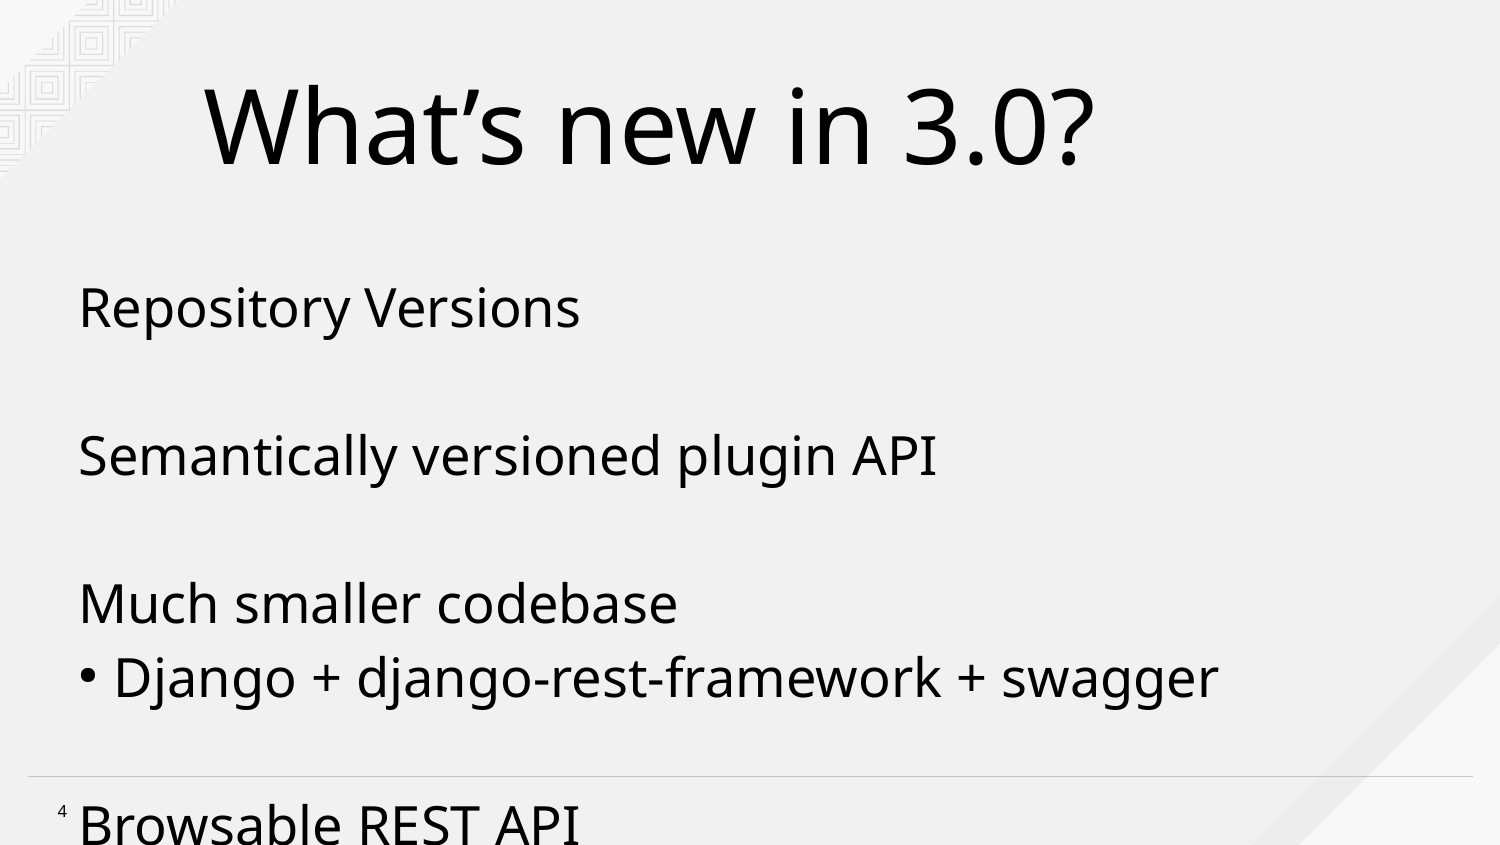

What’s new in 3.0?
Repository Versions
Semantically versioned plugin API
Much smaller codebase
Django + django-rest-framework + swagger
Browsable REST API
4